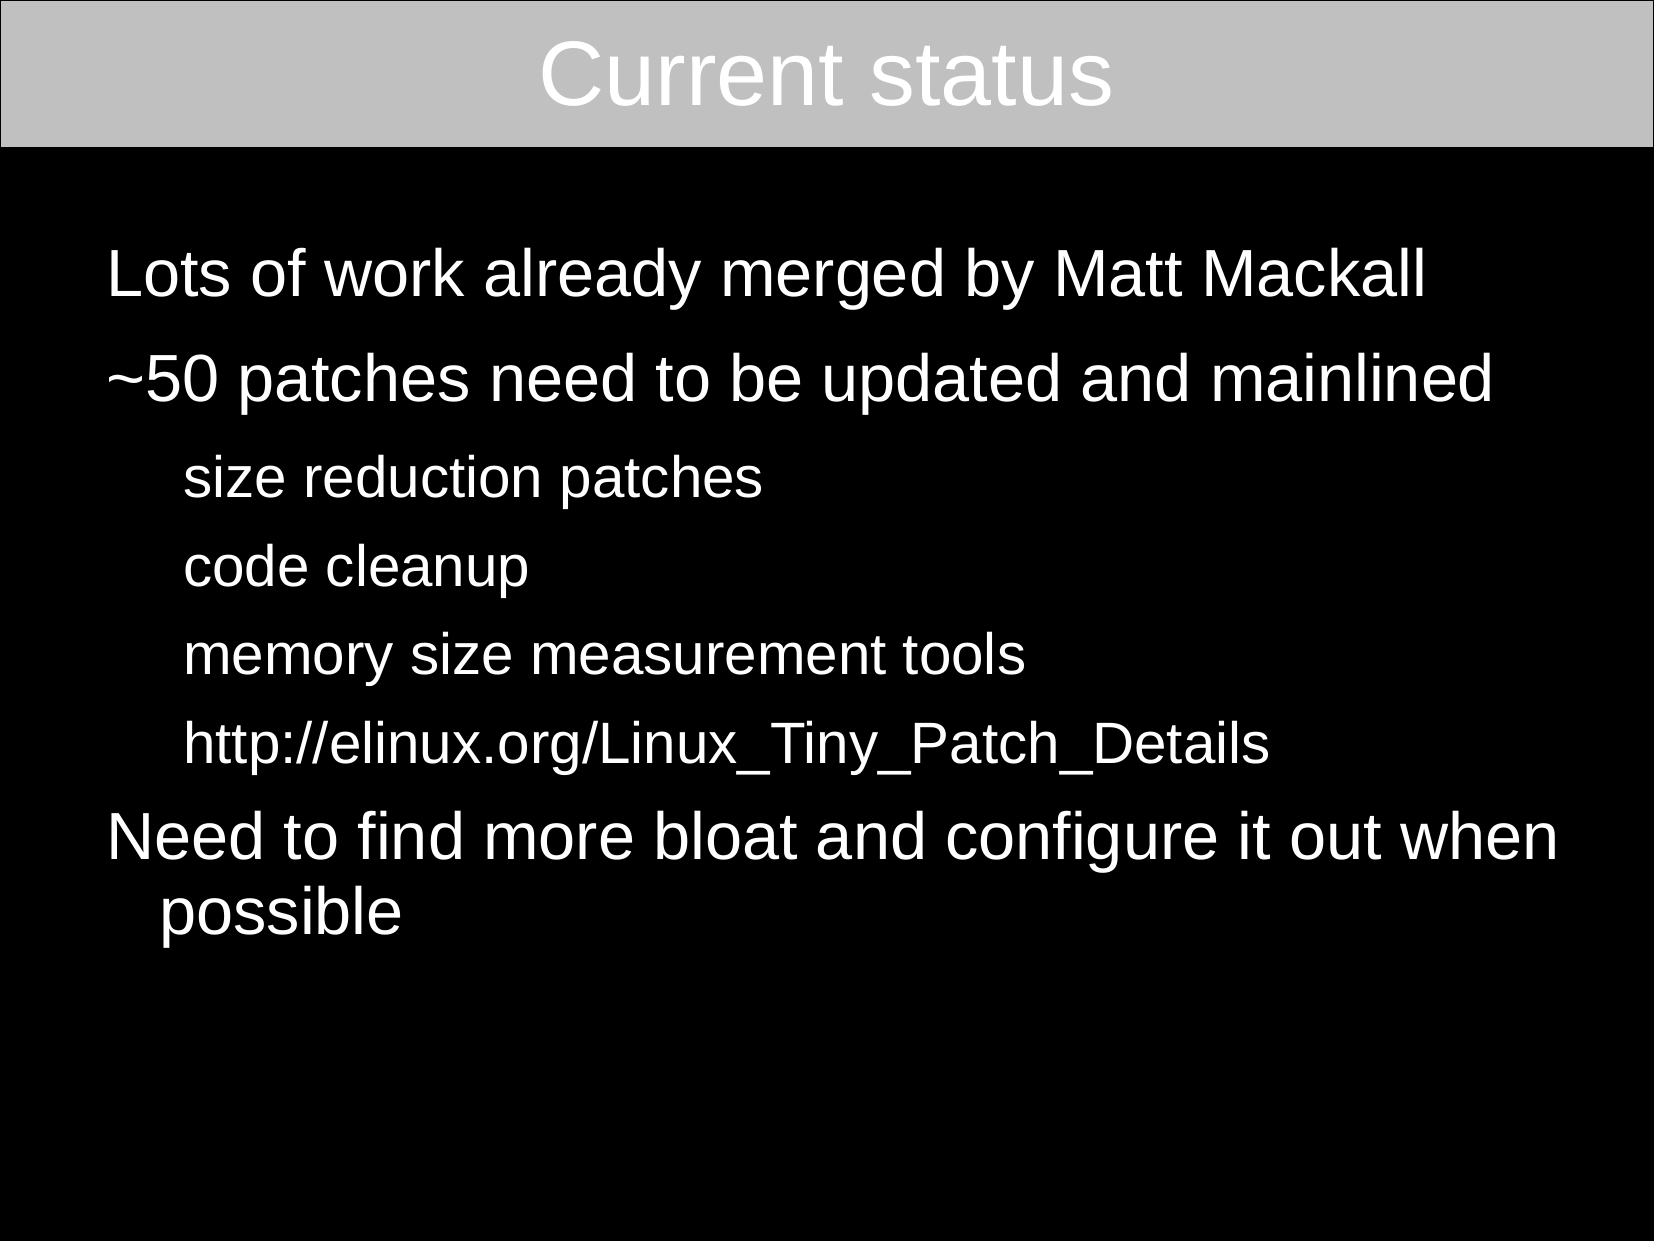

# Current status
Lots of work already merged by Matt Mackall
~50 patches need to be updated and mainlined
size reduction patches
code cleanup
memory size measurement tools
http://elinux.org/Linux_Tiny_Patch_Details
Need to find more bloat and configure it out when possible